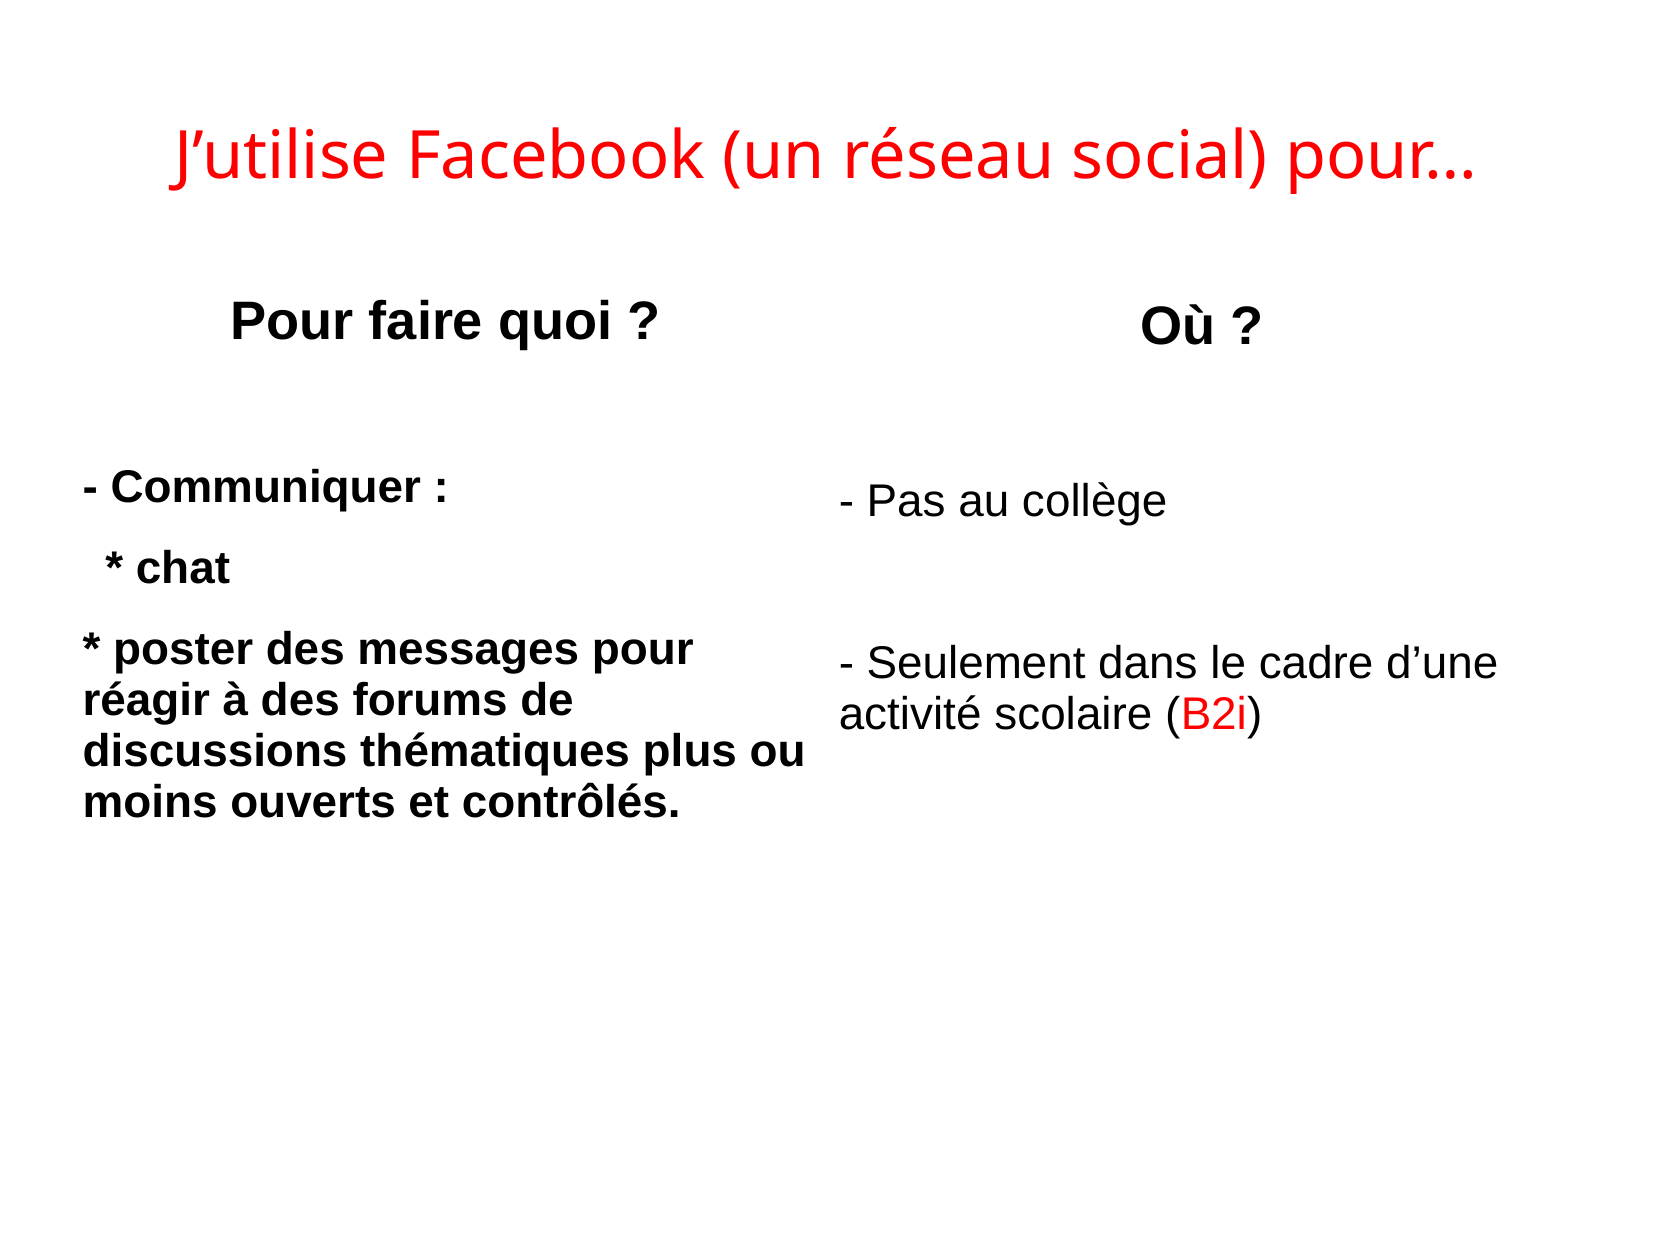

# J’utilise Facebook (un réseau social) pour…
Pour faire quoi ?
- Communiquer :
* chat
* poster des messages pour réagir à des forums de discussions thématiques plus ou moins ouverts et contrôlés.
Où ?
- Pas au collège
- Seulement dans le cadre d’une activité scolaire (B2i)